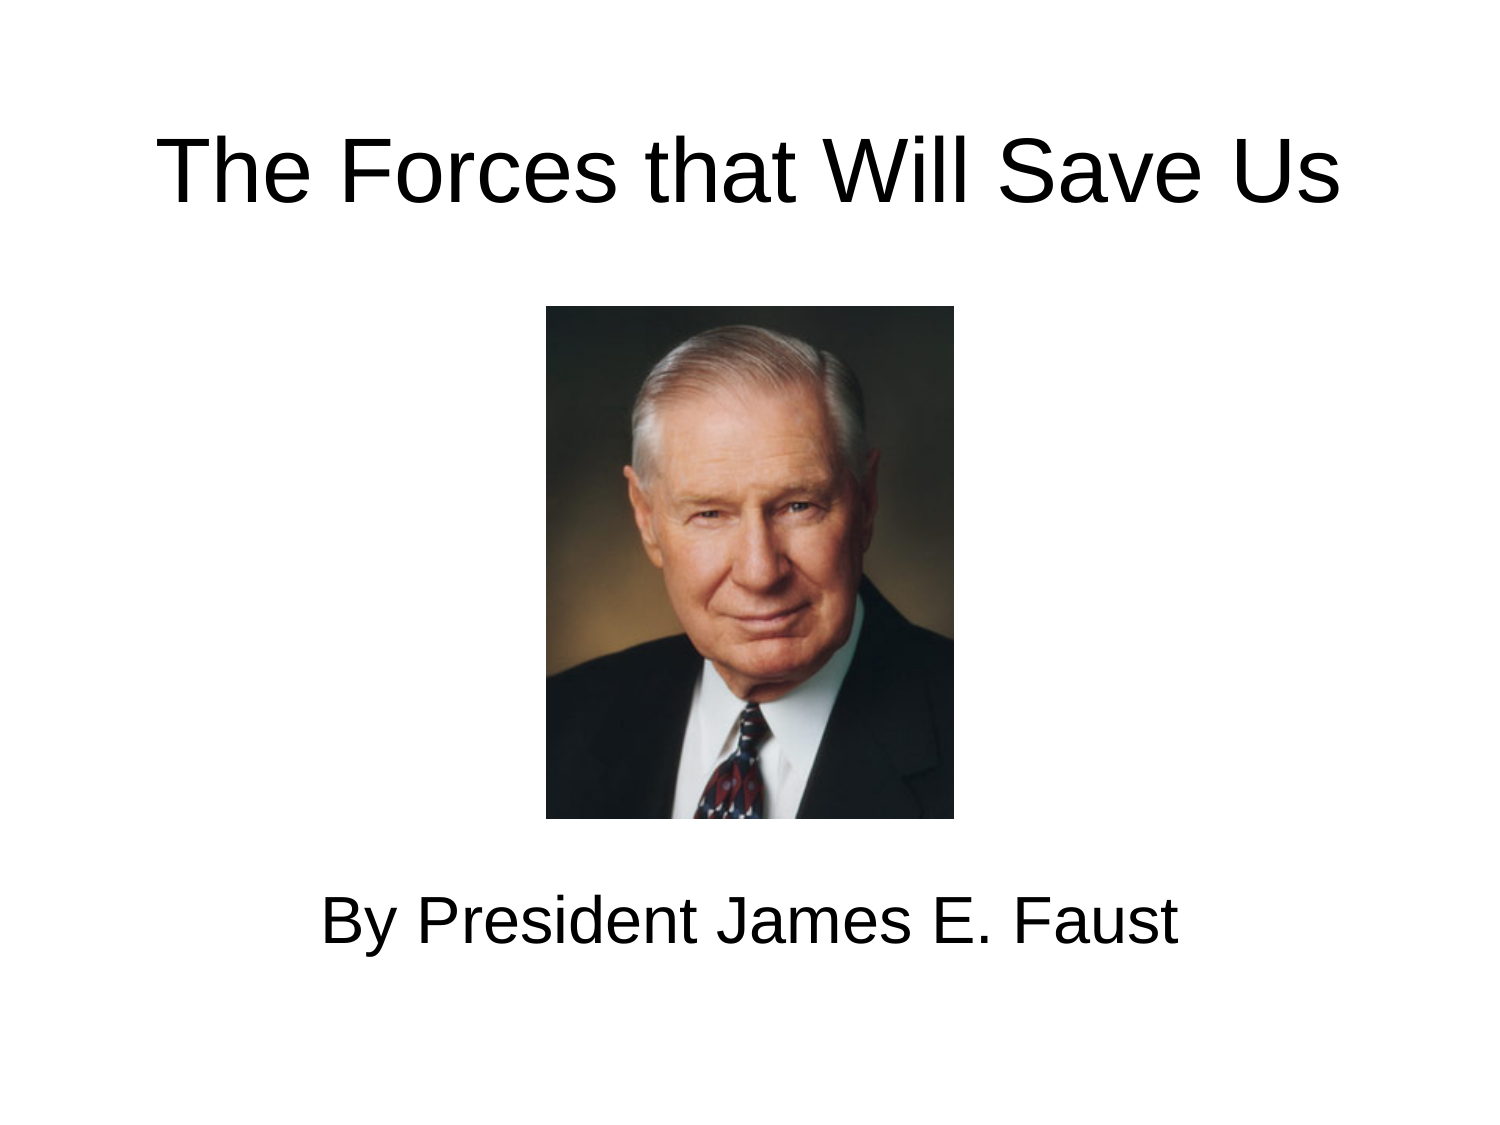

# The Forces that Will Save Us
By President James E. Faust